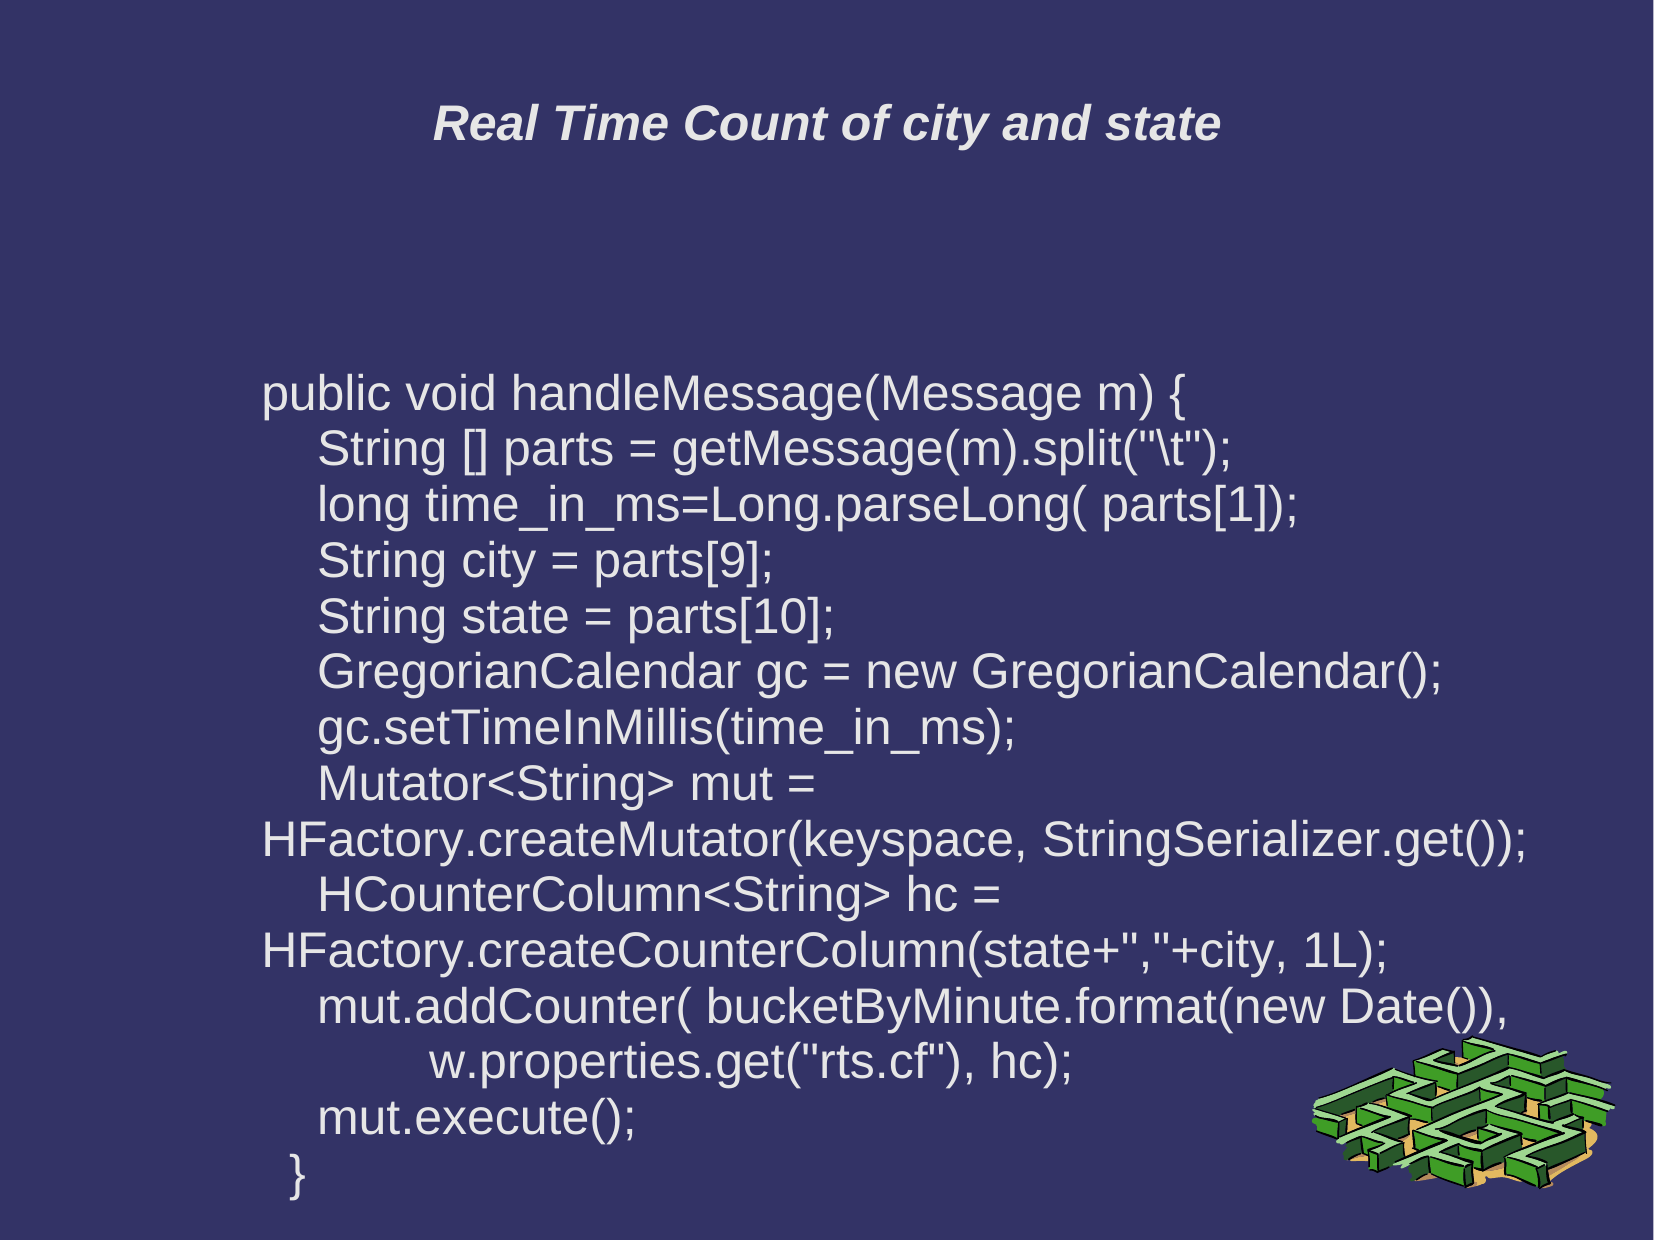

# Real Time Count of city and state
public void handleMessage(Message m) {
 String [] parts = getMessage(m).split("\t");
 long time_in_ms=Long.parseLong( parts[1]);
 String city = parts[9];
 String state = parts[10];
 GregorianCalendar gc = new GregorianCalendar();
 gc.setTimeInMillis(time_in_ms);
 Mutator<String> mut = HFactory.createMutator(keyspace, StringSerializer.get());
 HCounterColumn<String> hc = HFactory.createCounterColumn(state+","+city, 1L);
 mut.addCounter( bucketByMinute.format(new Date()),
 w.properties.get("rts.cf"), hc);
 mut.execute();
 }